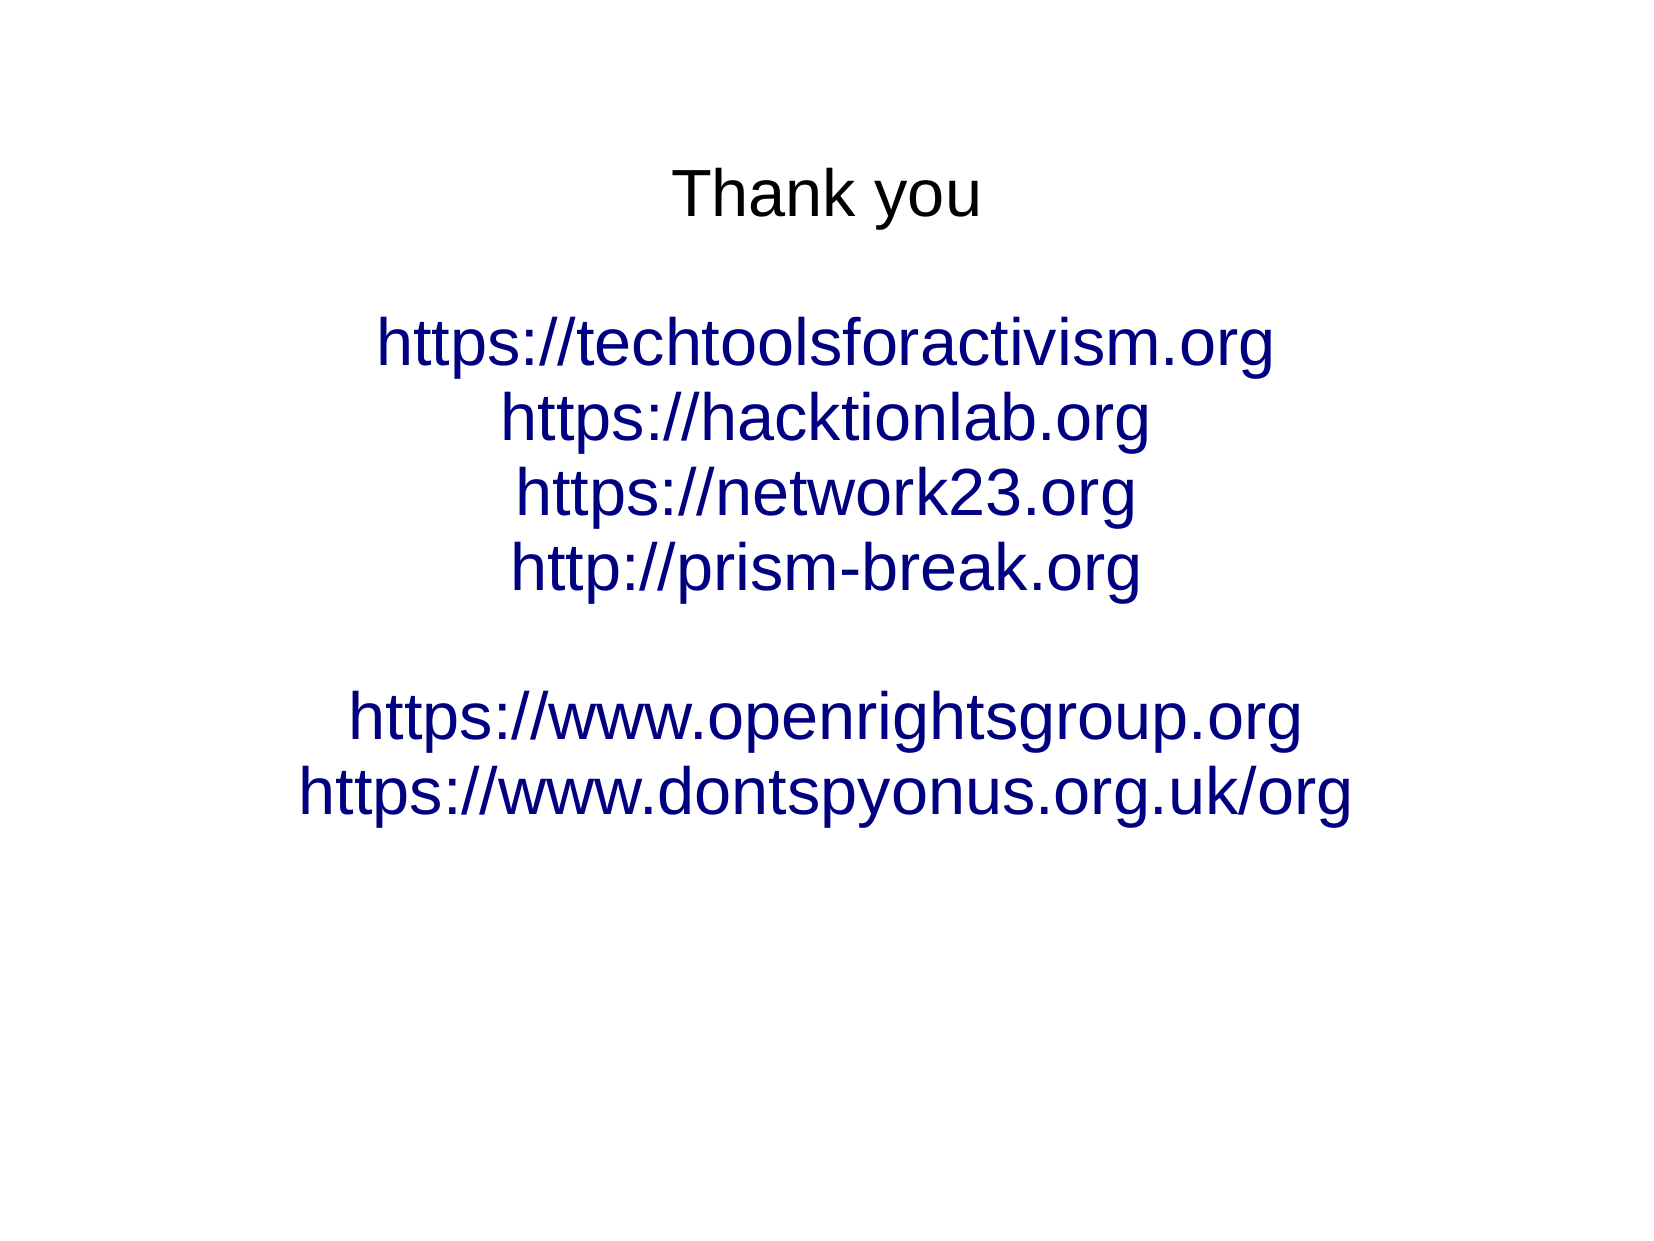

# Thank you
https://techtoolsforactivism.org
https://hacktionlab.org
https://network23.org
http://prism-break.org
https://www.openrightsgroup.org
https://www.dontspyonus.org.uk/org